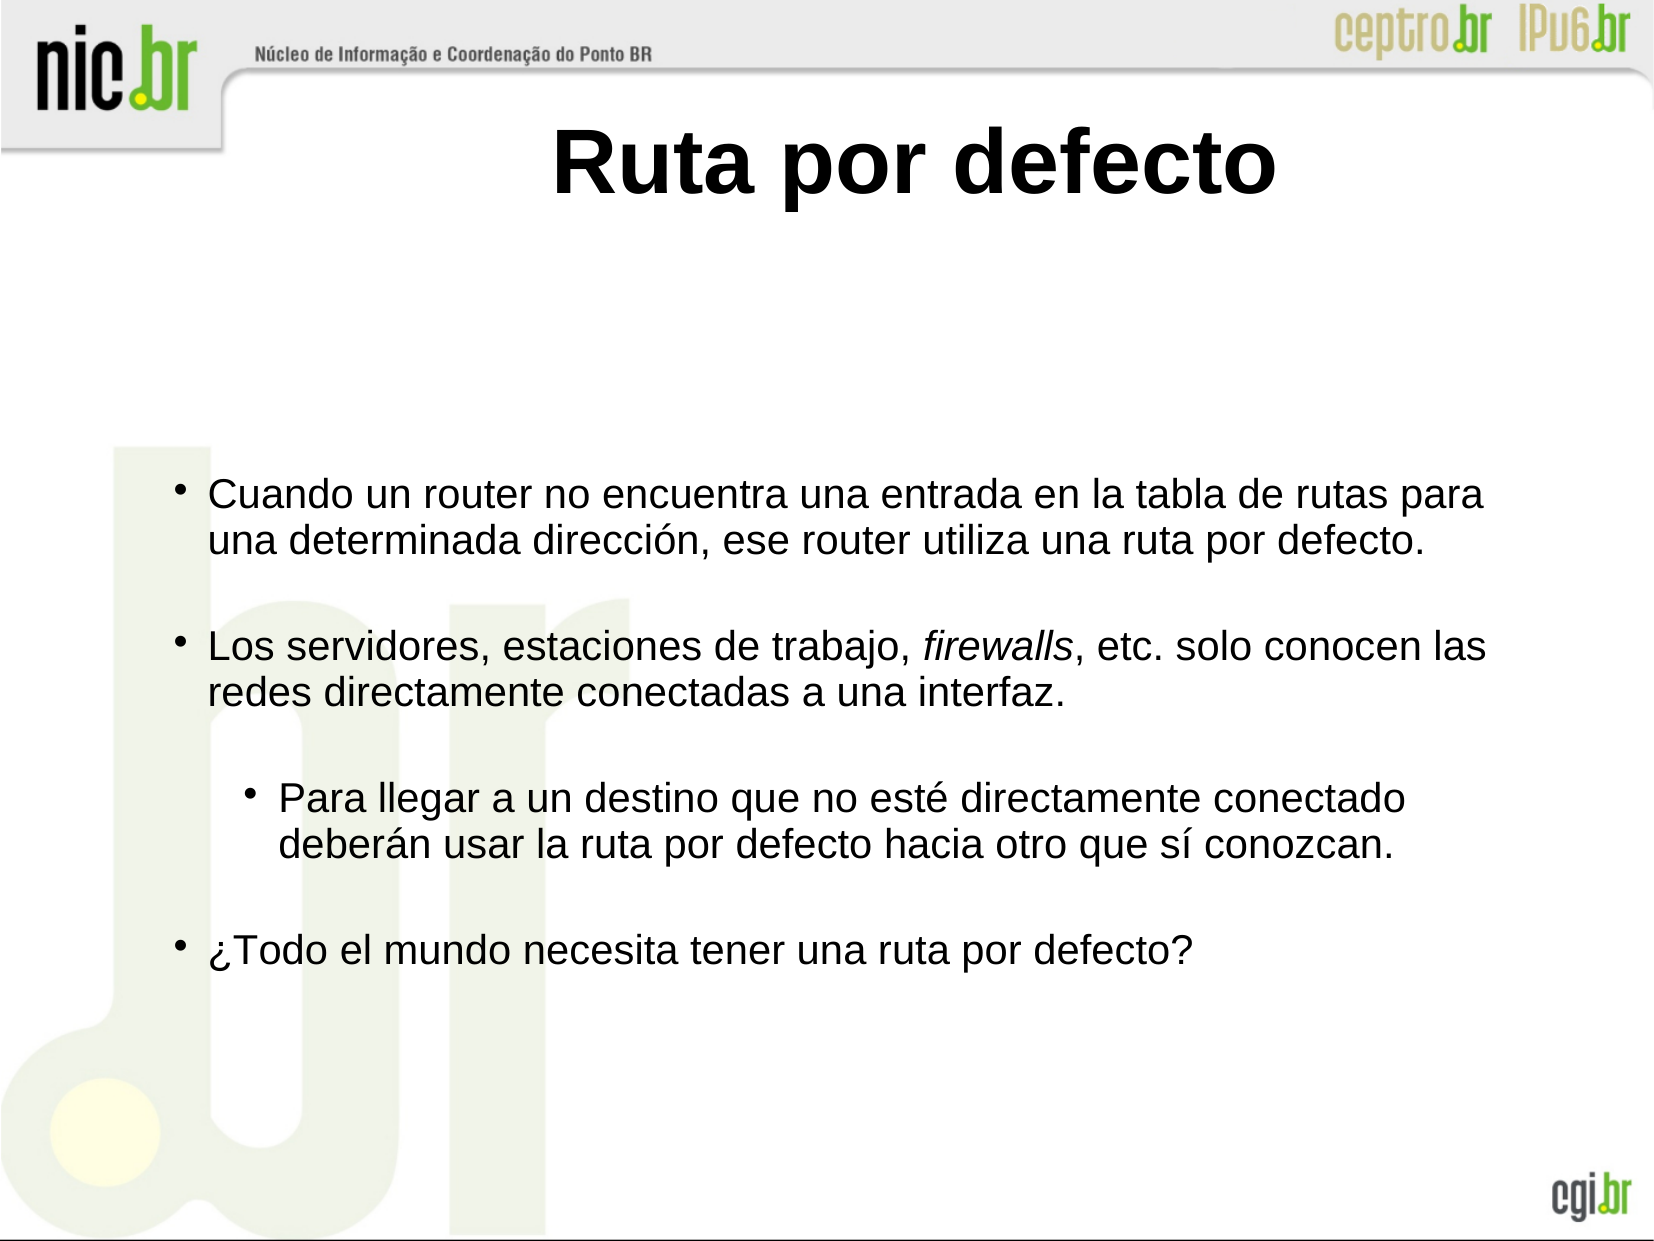

Ruta por defecto
Cuando un router no encuentra una entrada en la tabla de rutas para una determinada dirección, ese router utiliza una ruta por defecto.
Los servidores, estaciones de trabajo, firewalls, etc. solo conocen las redes directamente conectadas a una interfaz.
Para llegar a un destino que no esté directamente conectado deberán usar la ruta por defecto hacia otro que sí conozcan.
¿Todo el mundo necesita tener una ruta por defecto?